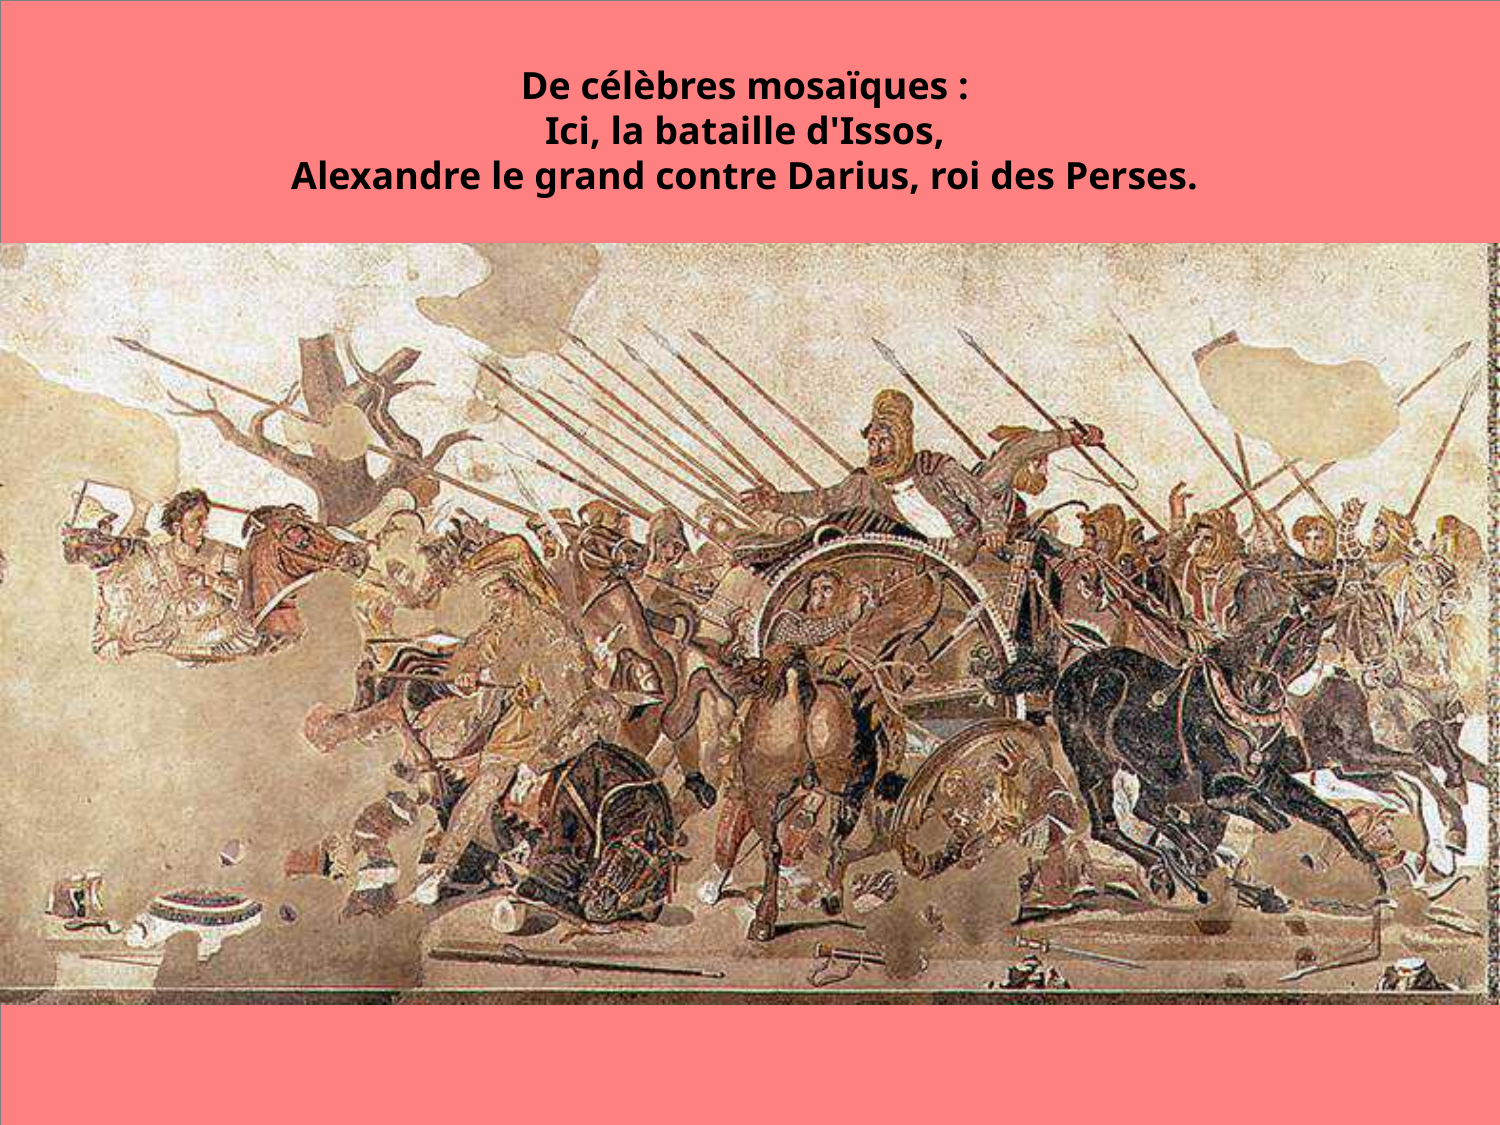

De célèbres mosaïques :
Ici, la bataille d'Issos,
Alexandre le grand contre Darius, roi des Perses.